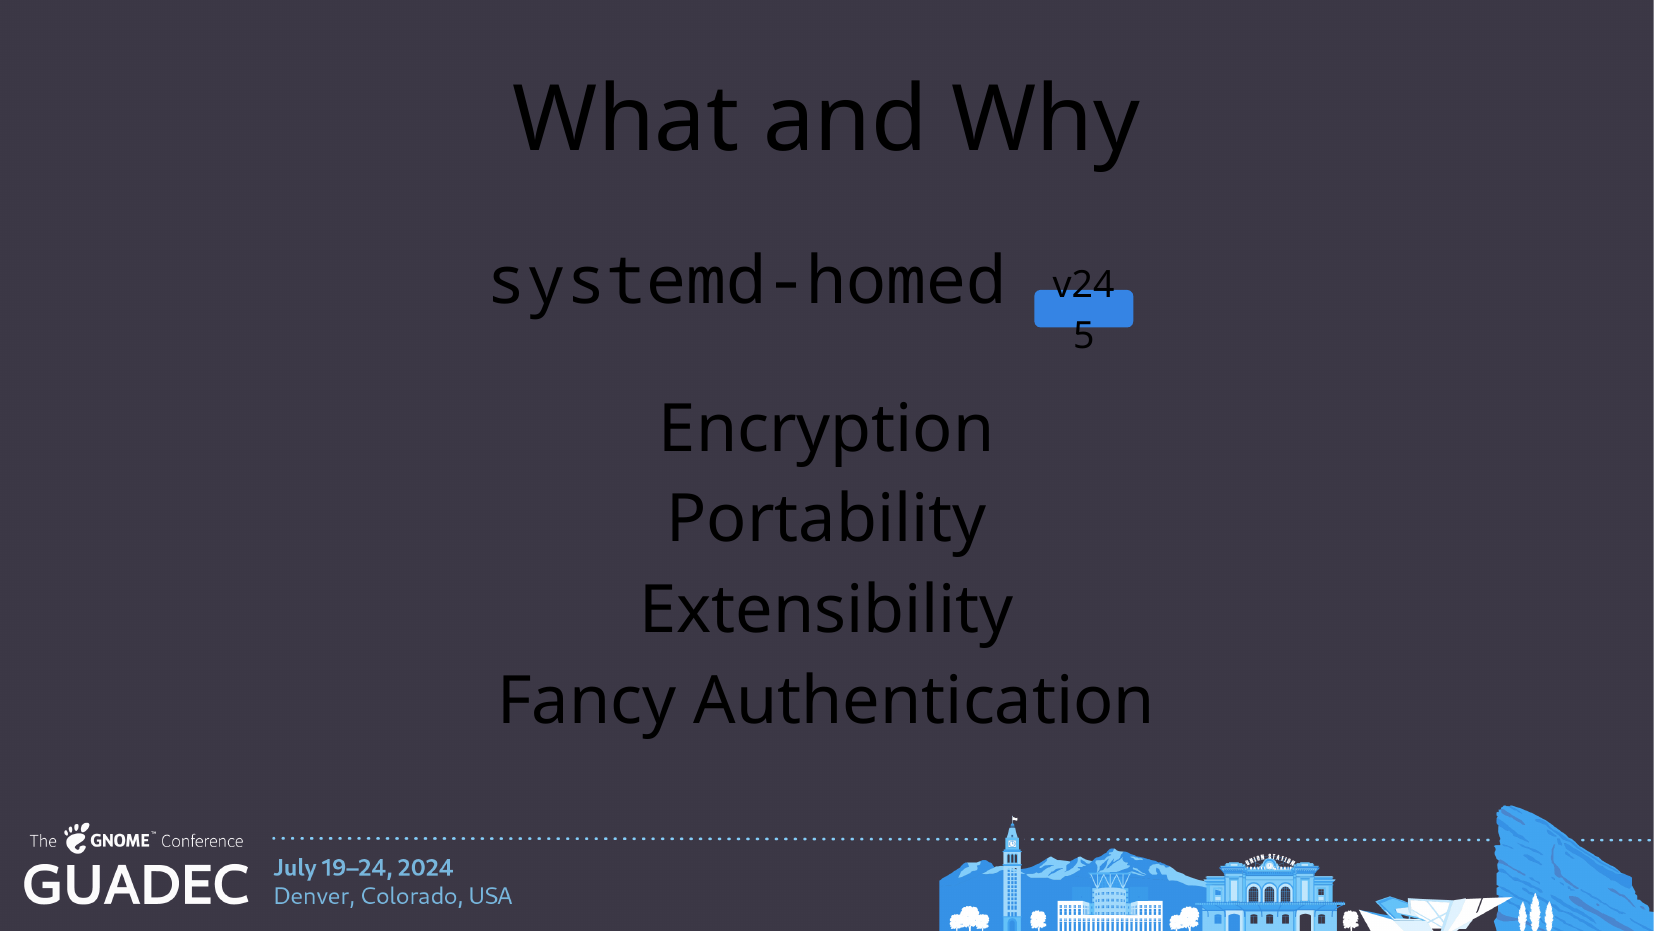

# What and Why
systemd-homed
Encryption
Portability
Extensibility
Fancy Authentication
v245